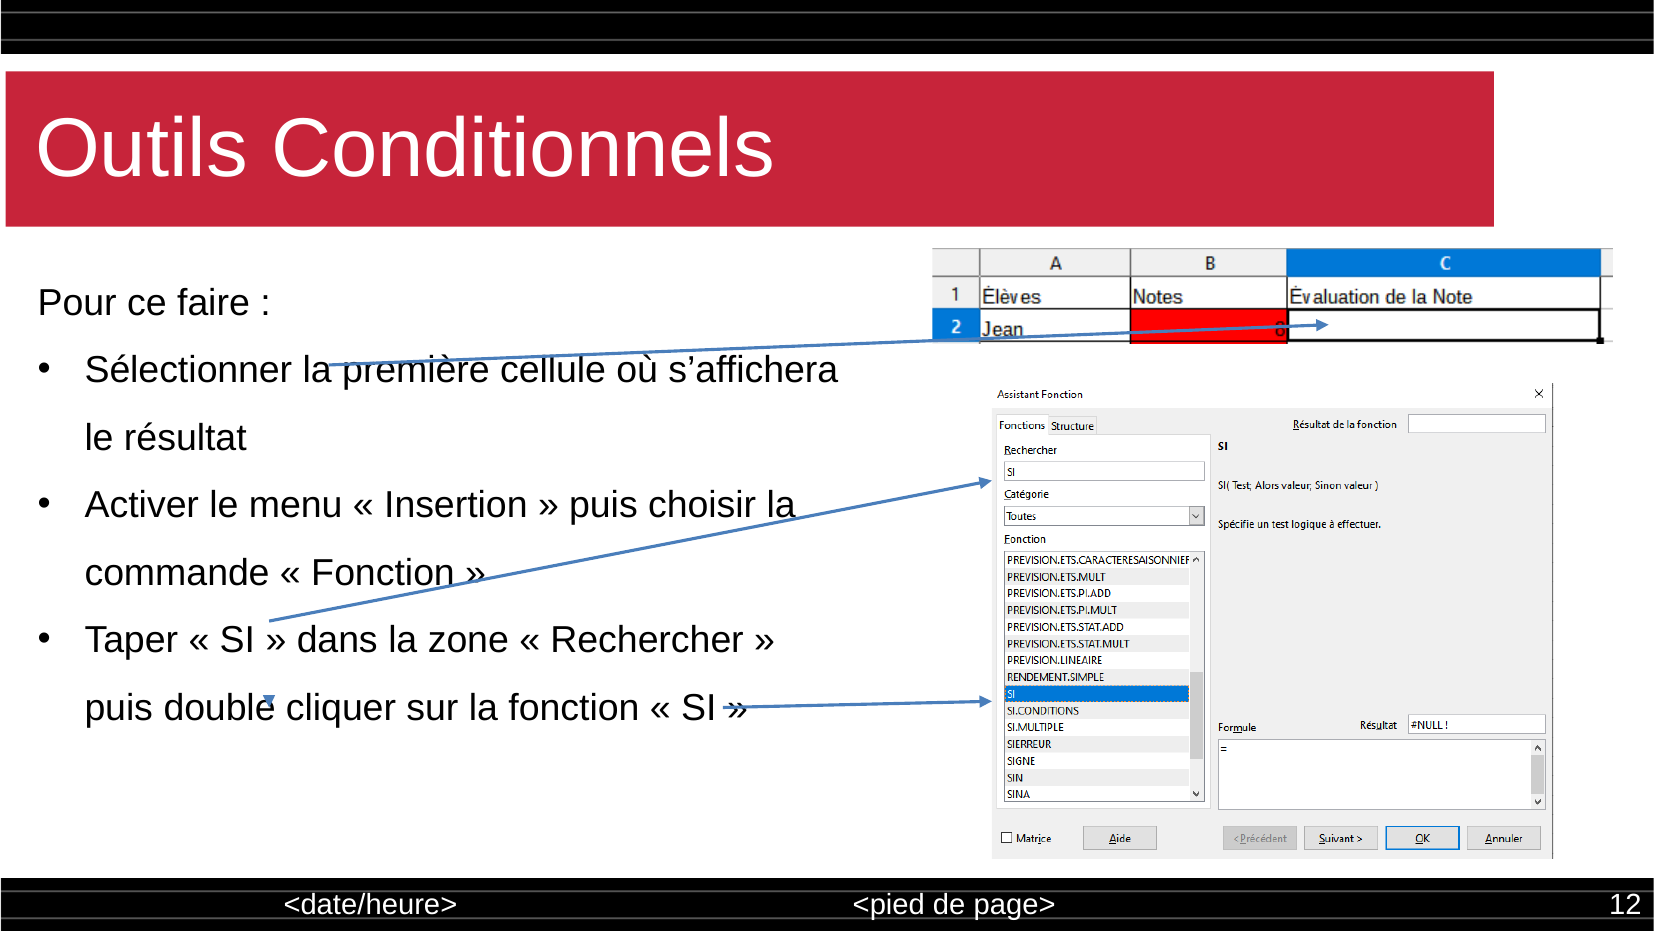

Outils Conditionnels
Pour ce faire :
Sélectionner la première cellule où s’affichera le résultat
Activer le menu « Insertion » puis choisir la commande « Fonction »
Taper « SI » dans la zone « Rechercher » puis double cliquer sur la fonction « SI »